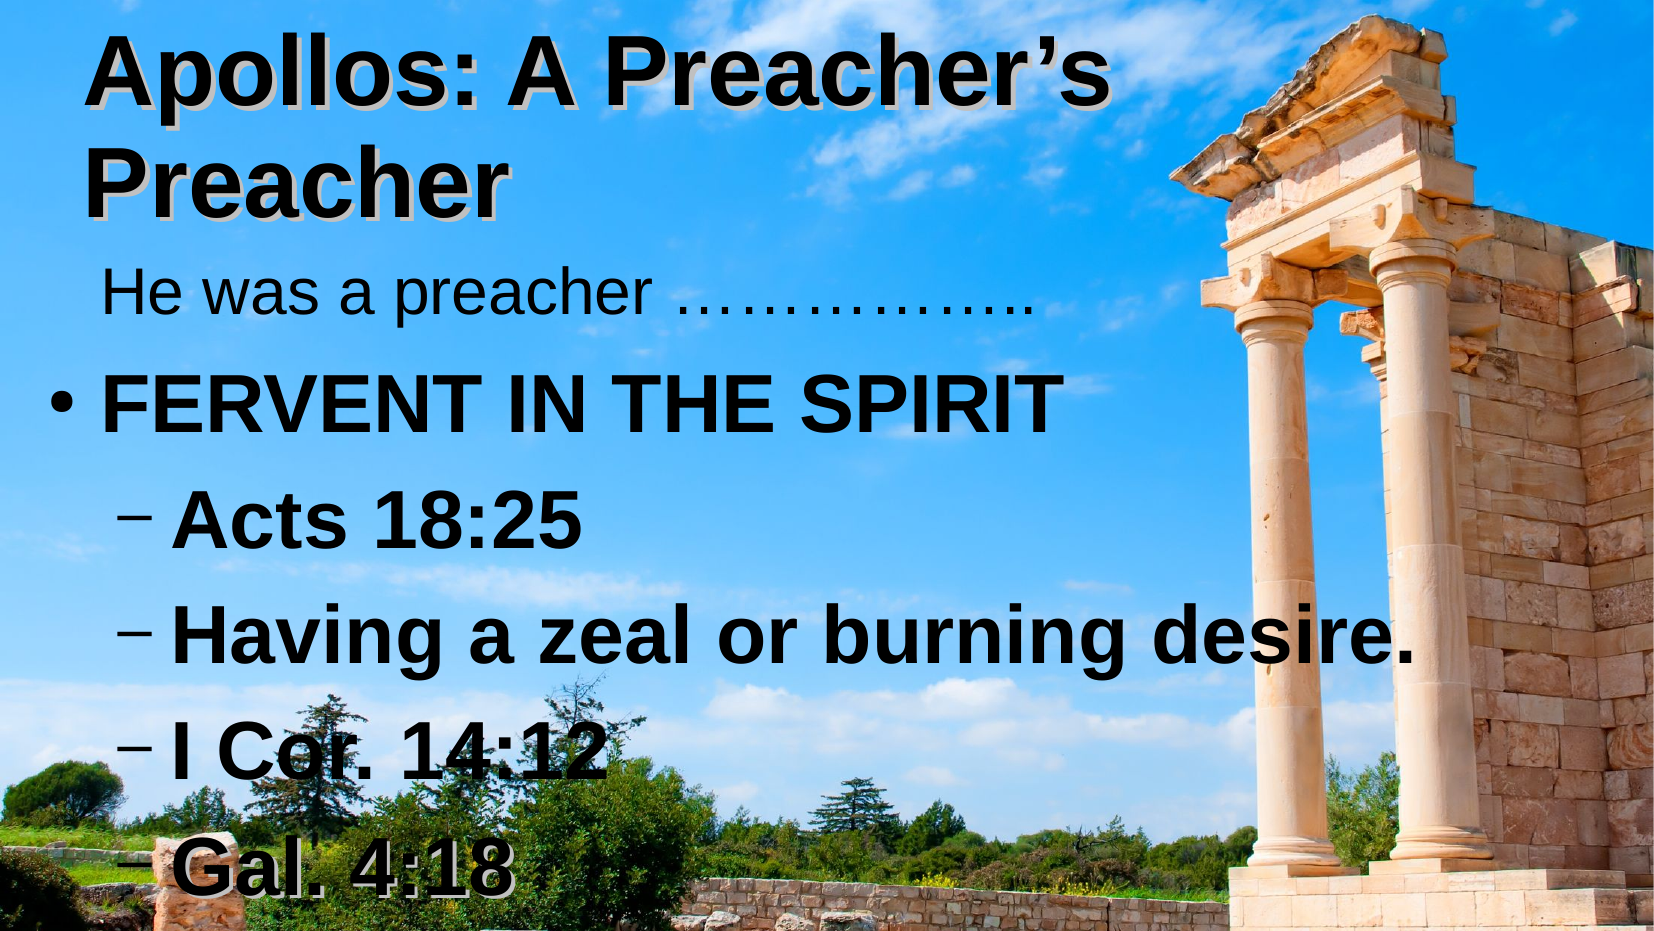

# Apollos: A Preacher’s Preacher
He was a preacher ……………..
FERVENT IN THE SPIRIT
Acts 18:25
Having a zeal or burning desire.
I Cor. 14:12
Gal. 4:18